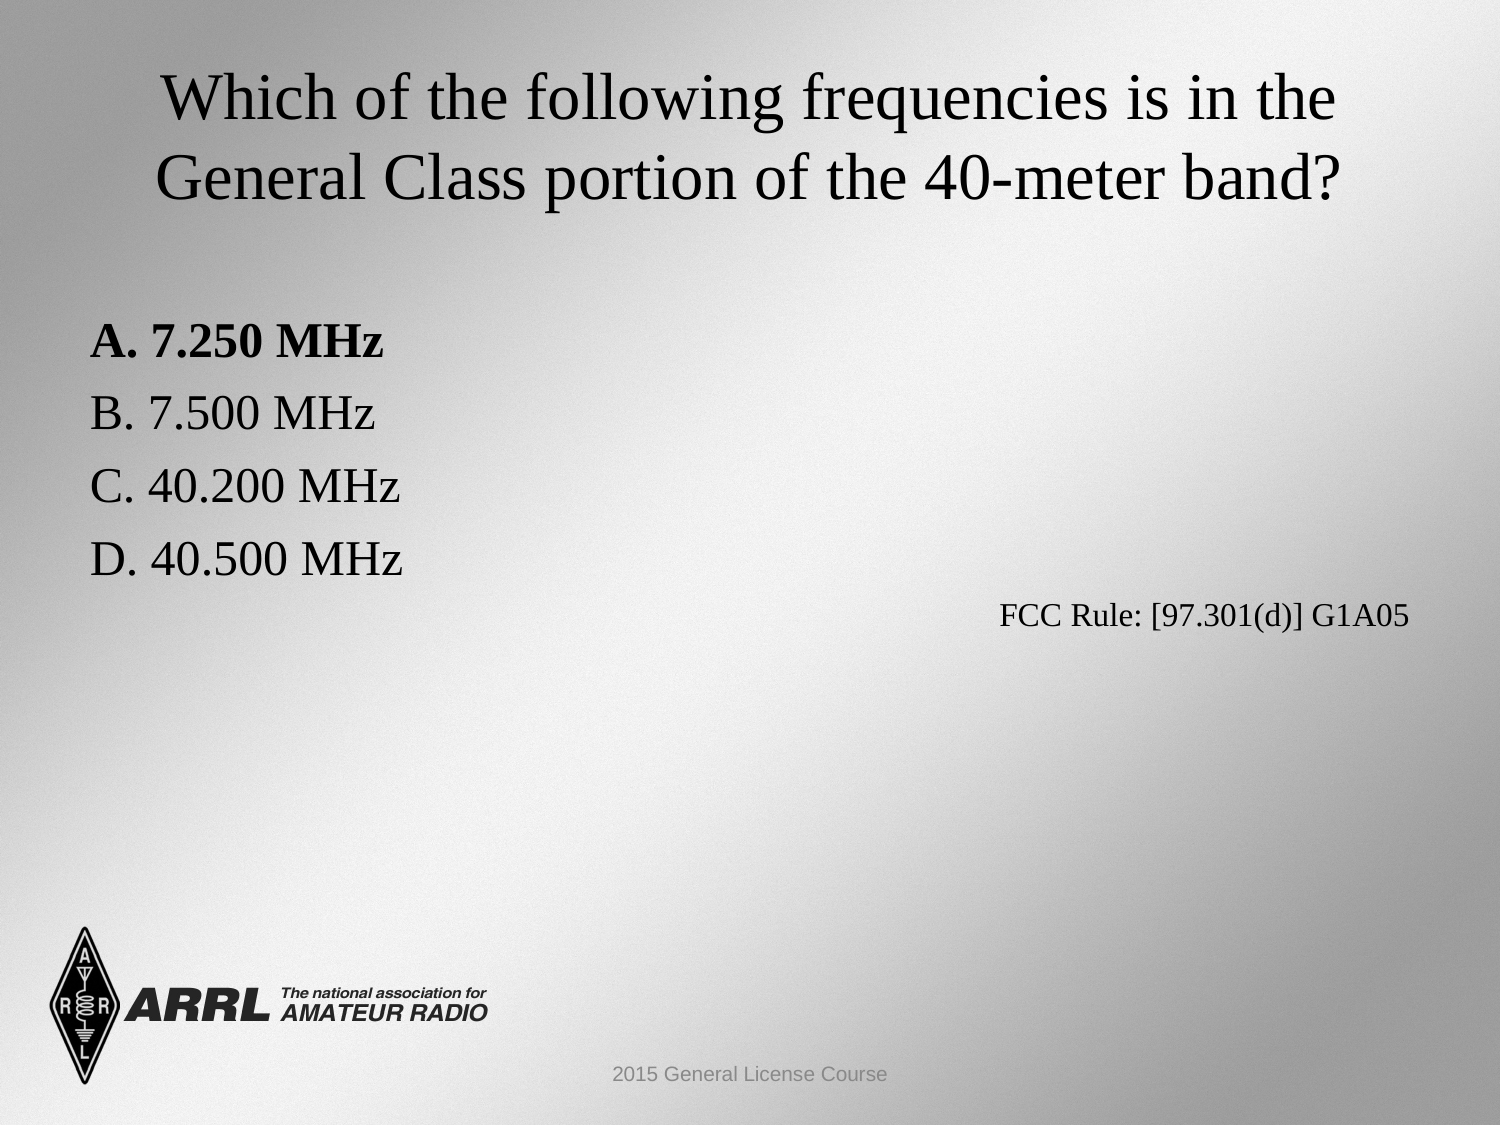

# Which of the following frequencies is in the General Class portion of the 40-meter band?
A. 7.250 MHz
B. 7.500 MHz
C. 40.200 MHz
D. 40.500 MHz
FCC Rule: [97.301(d)] G1A05
2015 General License Course